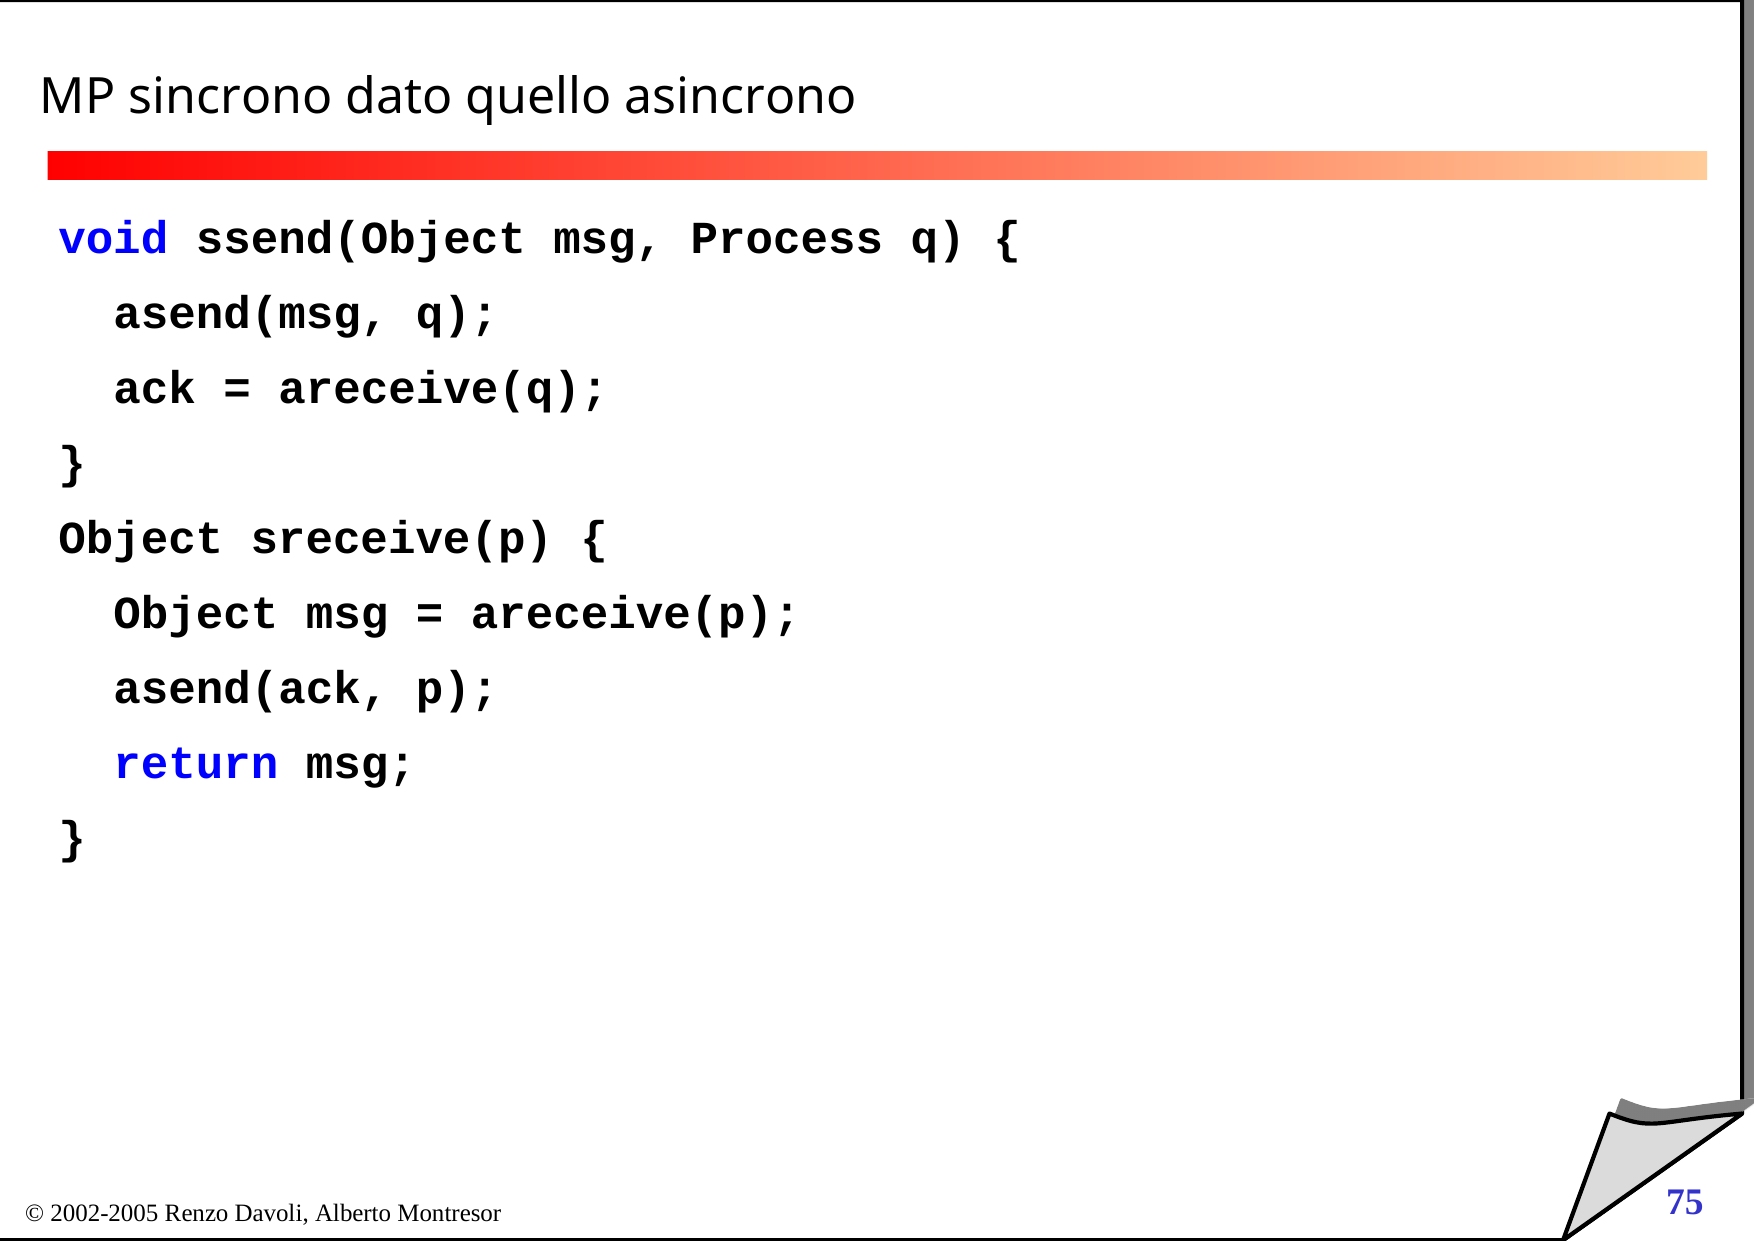

# MP sincrono dato quello asincrono
void ssend(Object msg, Process q) {
 asend(msg, q);
 ack = areceive(q);
}
Object sreceive(p) {
 Object msg = areceive(p);
 asend(ack, p);
 return msg;
}